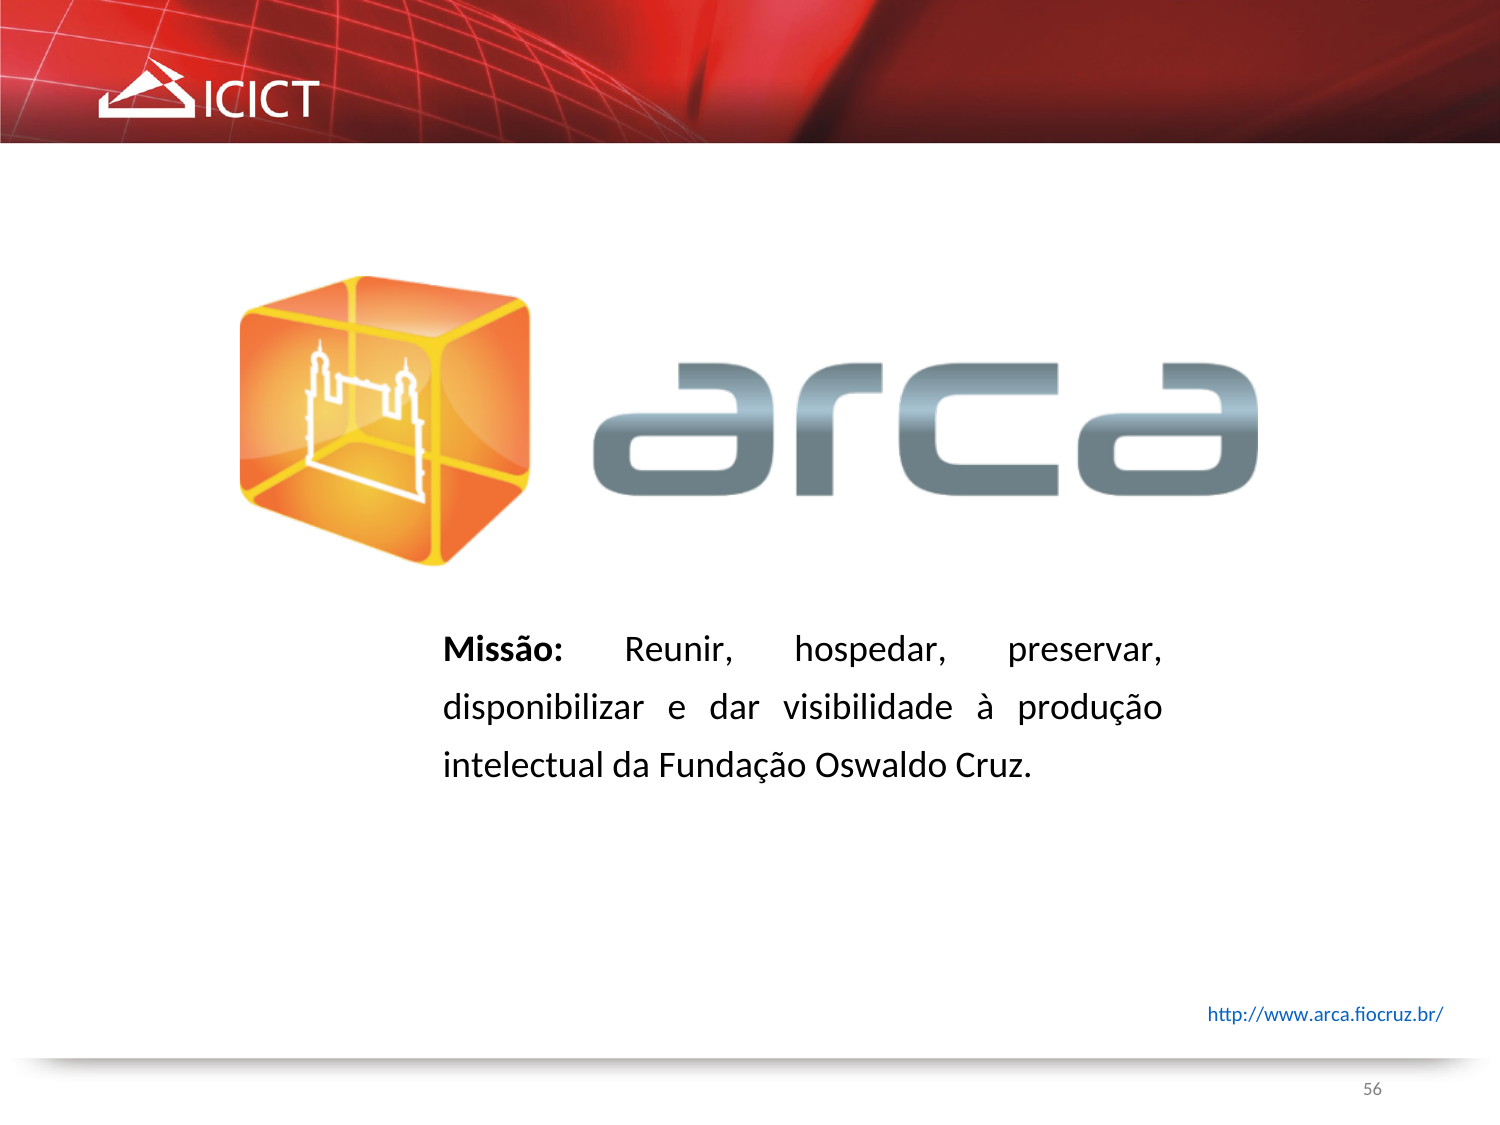

Missão: Reunir, hospedar, preservar, disponibilizar e dar visibilidade à produção intelectual da Fundação Oswaldo Cruz.
http://www.arca.fiocruz.br/